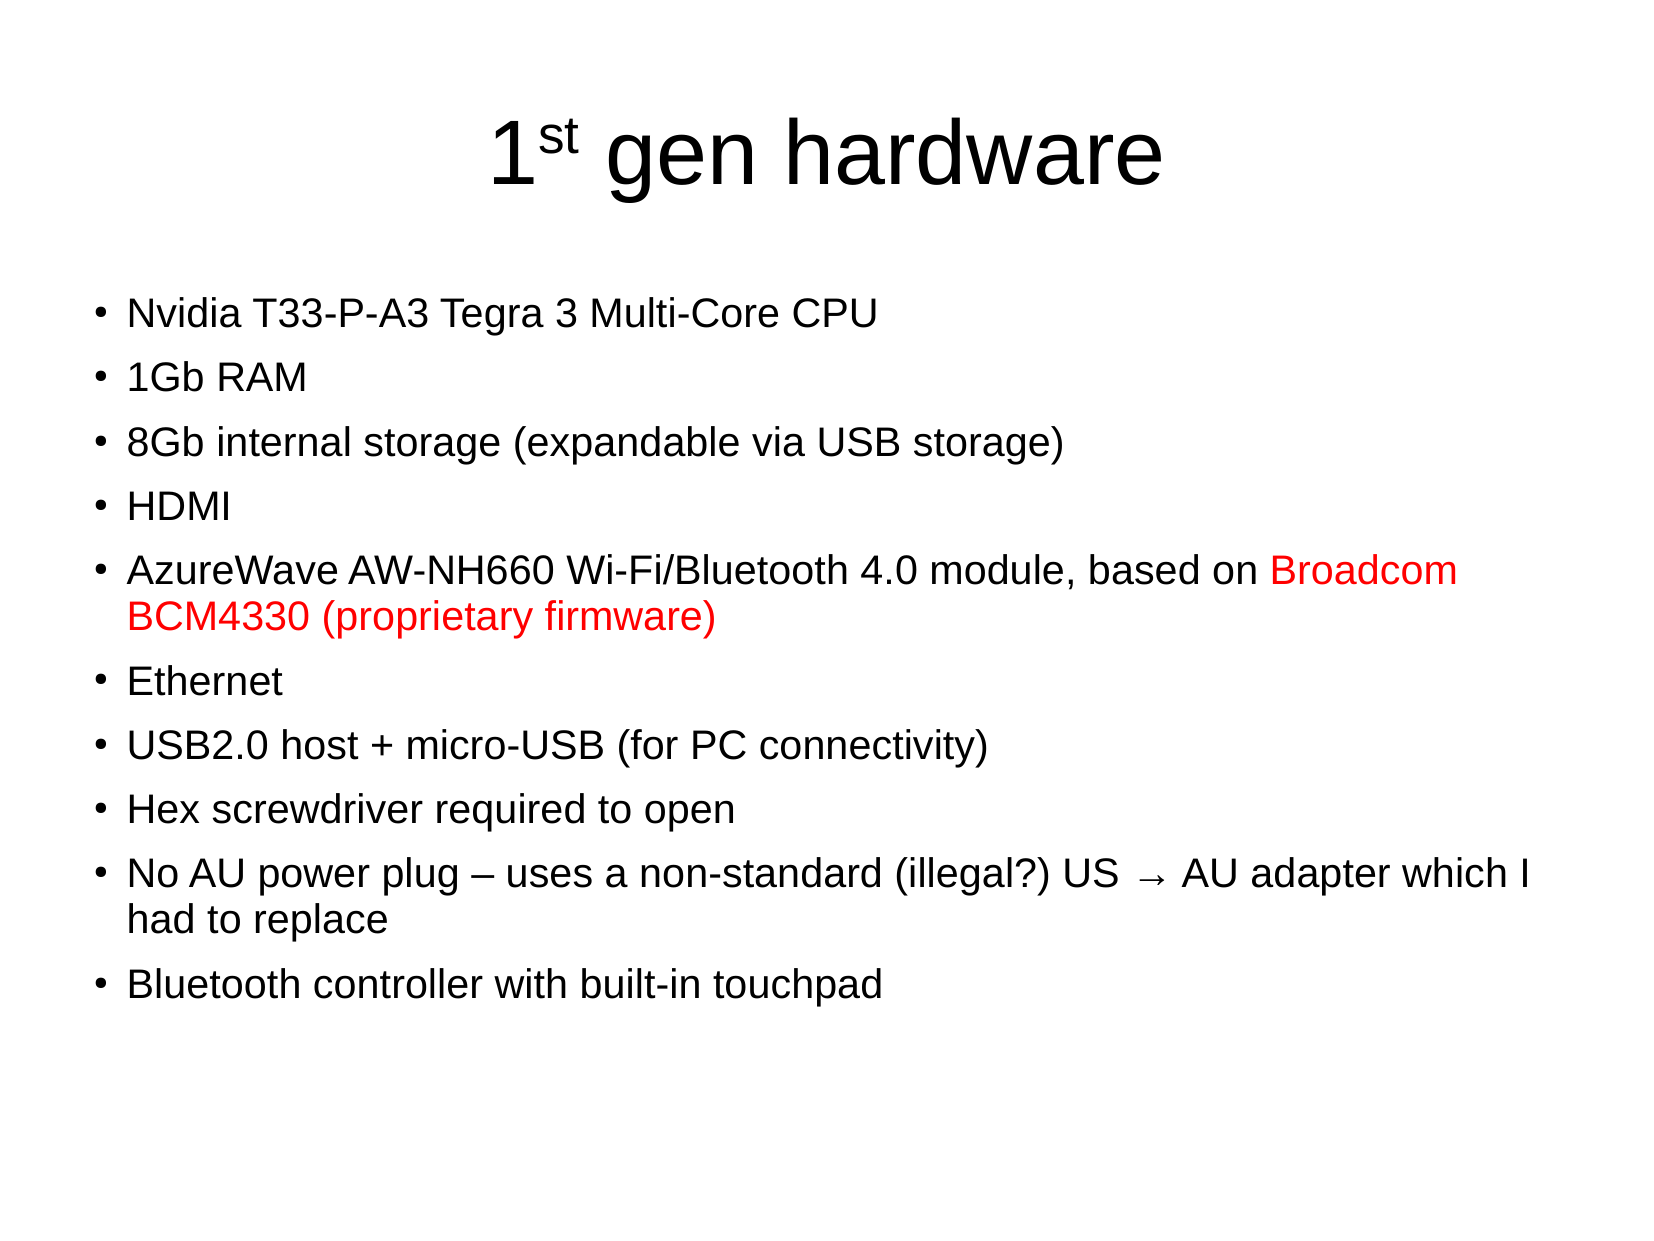

# 1st gen hardware
Nvidia T33-P-A3 Tegra 3 Multi-Core CPU
1Gb RAM
8Gb internal storage (expandable via USB storage)
HDMI
AzureWave AW-NH660 Wi-Fi/Bluetooth 4.0 module, based on Broadcom BCM4330 (proprietary firmware)
Ethernet
USB2.0 host + micro-USB (for PC connectivity)
Hex screwdriver required to open
No AU power plug – uses a non-standard (illegal?) US → AU adapter which I had to replace
Bluetooth controller with built-in touchpad